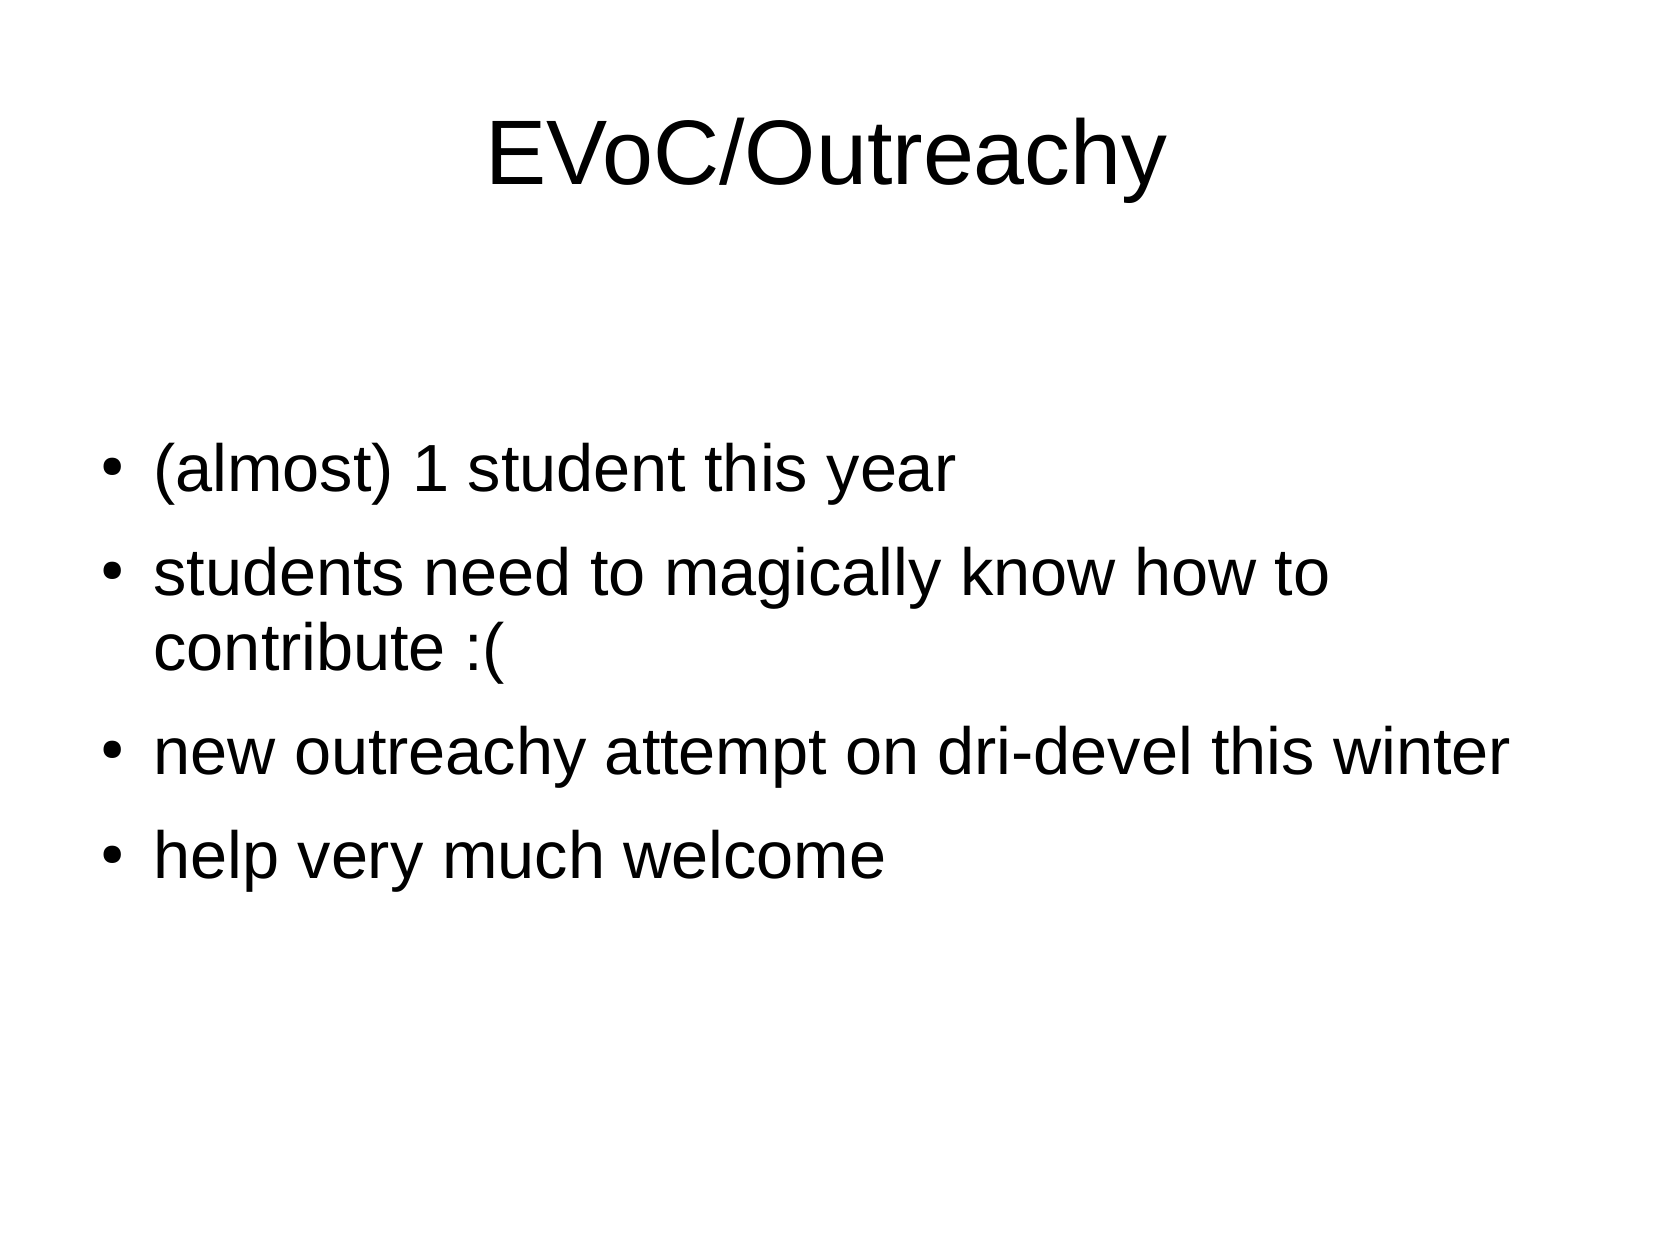

# EVoC/Outreachy
(almost) 1 student this year
students need to magically know how to contribute :(
new outreachy attempt on dri-devel this winter
help very much welcome